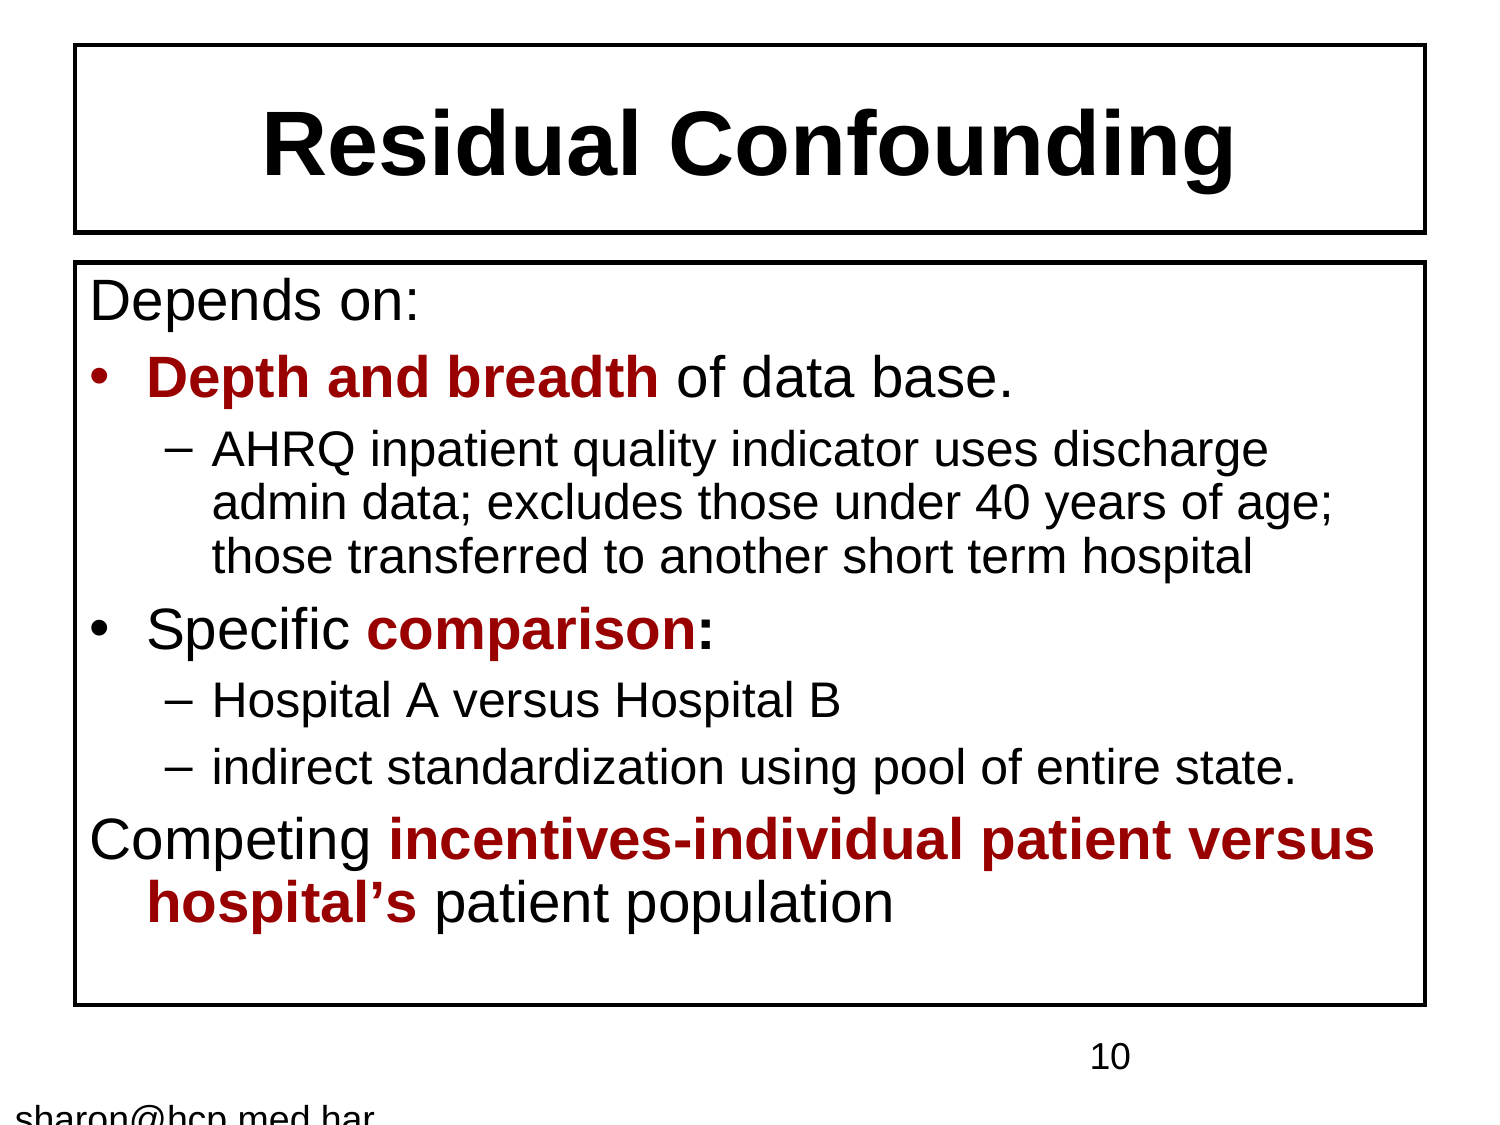

# Residual Confounding
Depends on:
Depth and breadth of data base.
AHRQ inpatient quality indicator uses discharge admin data; excludes those under 40 years of age; those transferred to another short term hospital
Specific comparison:
Hospital A versus Hospital B
indirect standardization using pool of entire state.
Competing incentives-individual patient versus hospital’s patient population
10